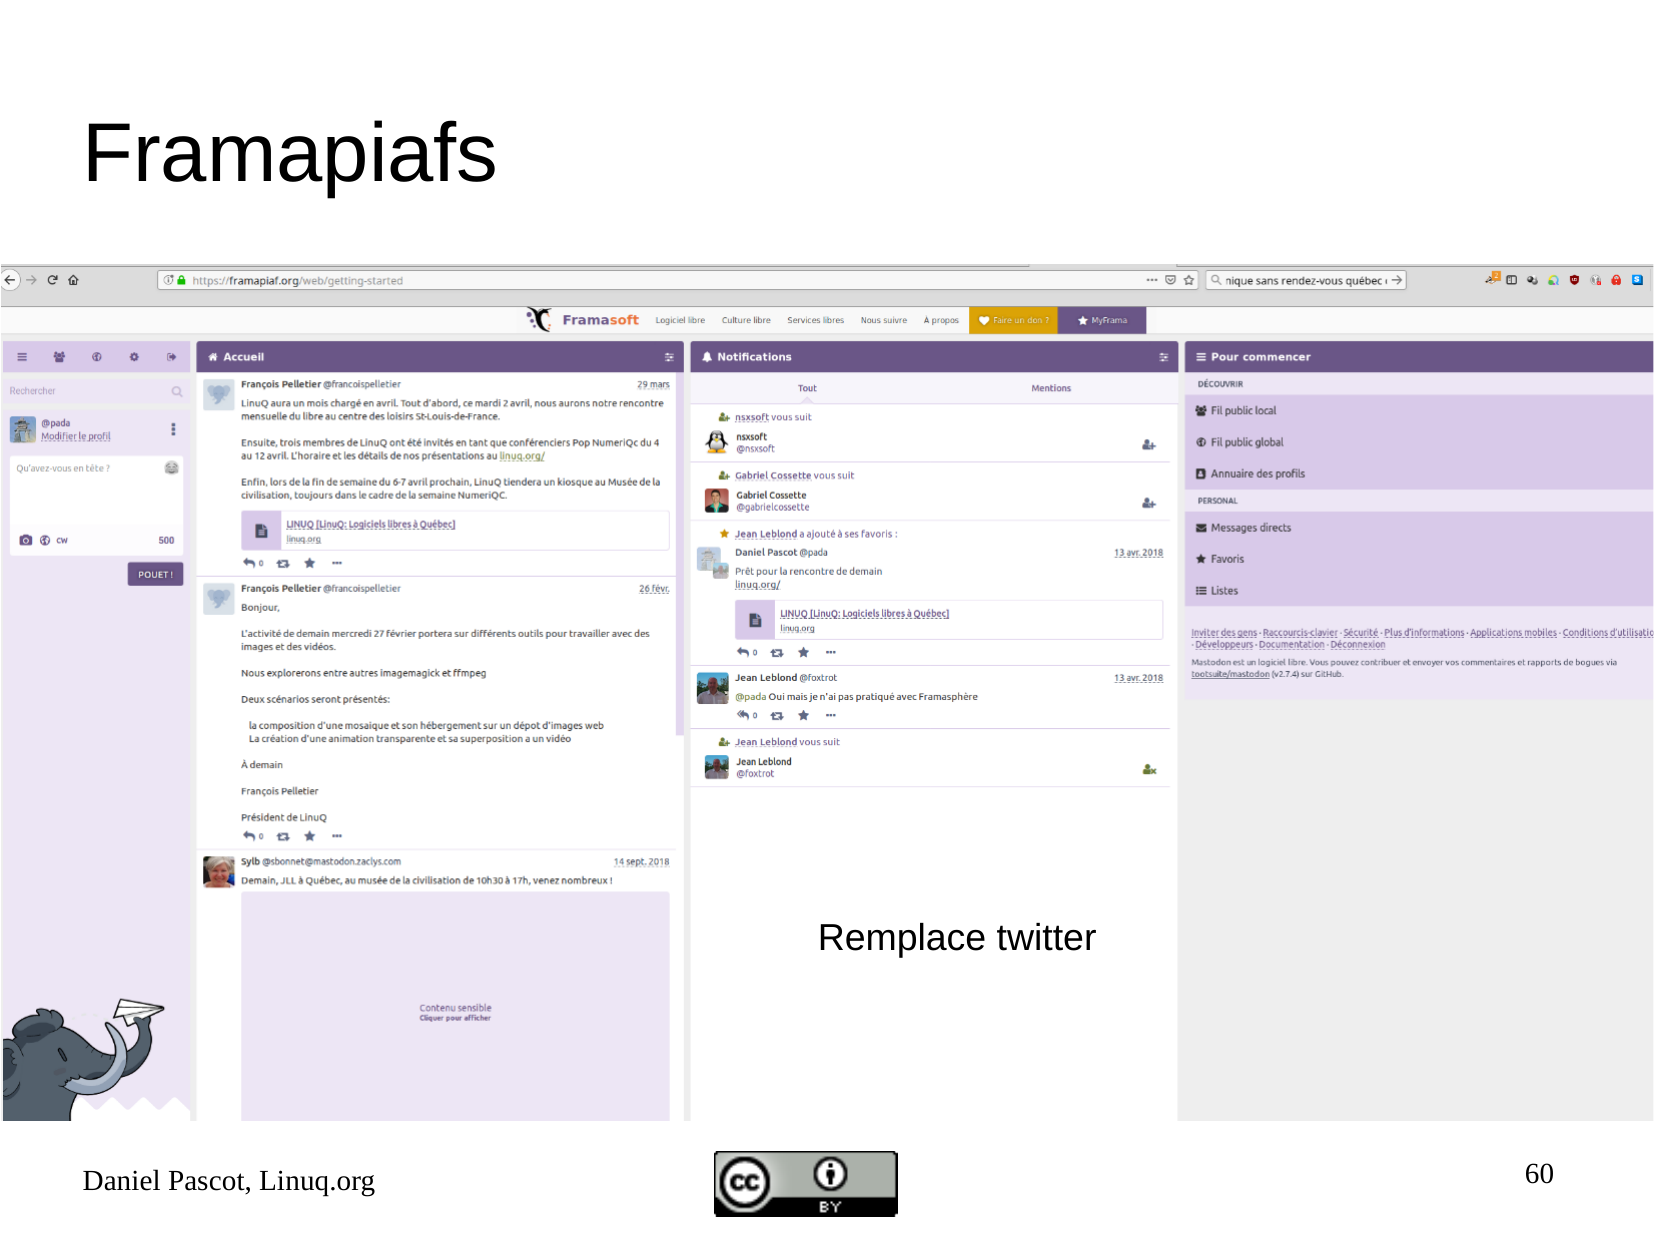

# Framapiafs
Remplace twitter
60
15-08- 2018